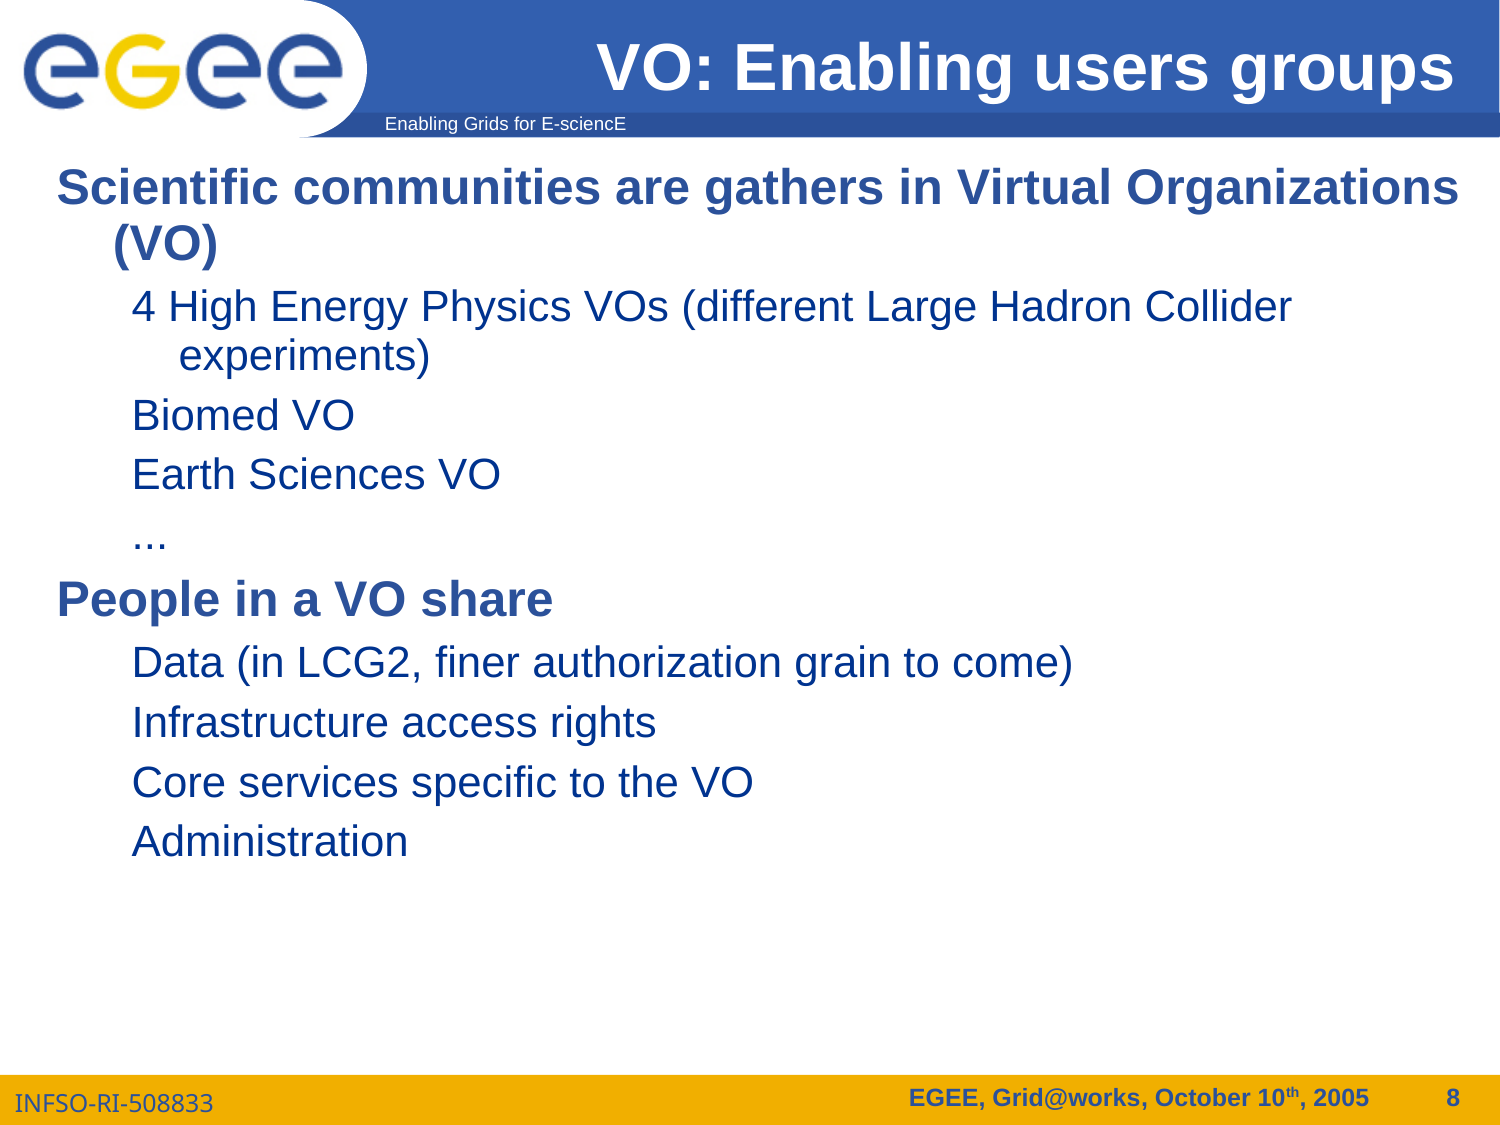

# VO: Enabling users groups
Scientific communities are gathers in Virtual Organizations (VO)
4 High Energy Physics VOs (different Large Hadron Collider experiments)
Biomed VO
Earth Sciences VO
...
People in a VO share
Data (in LCG2, finer authorization grain to come)
Infrastructure access rights
Core services specific to the VO
Administration
MIE 2005 Healthgrid workshop, Geneva, August 2005
8